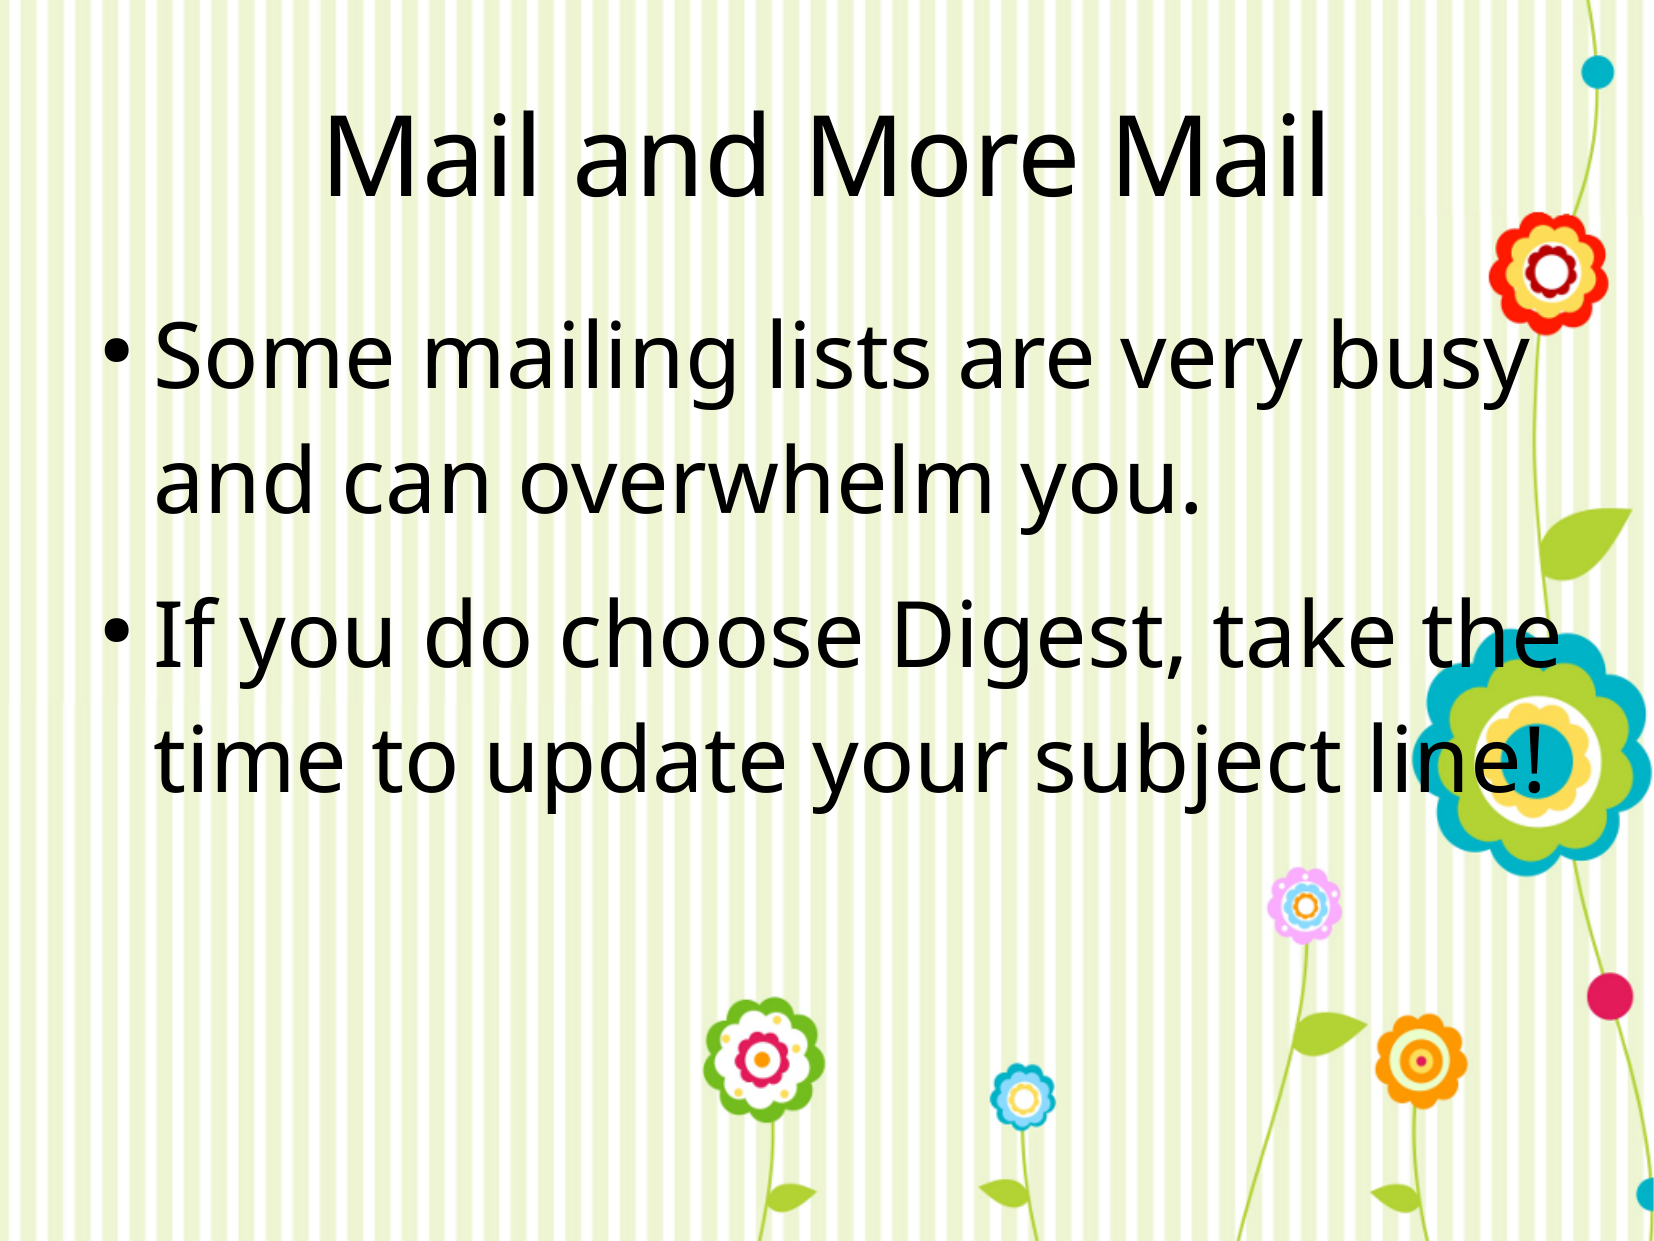

# Mail and More Mail
Some mailing lists are very busy and can overwhelm you.
If you do choose Digest, take the time to update your subject line!